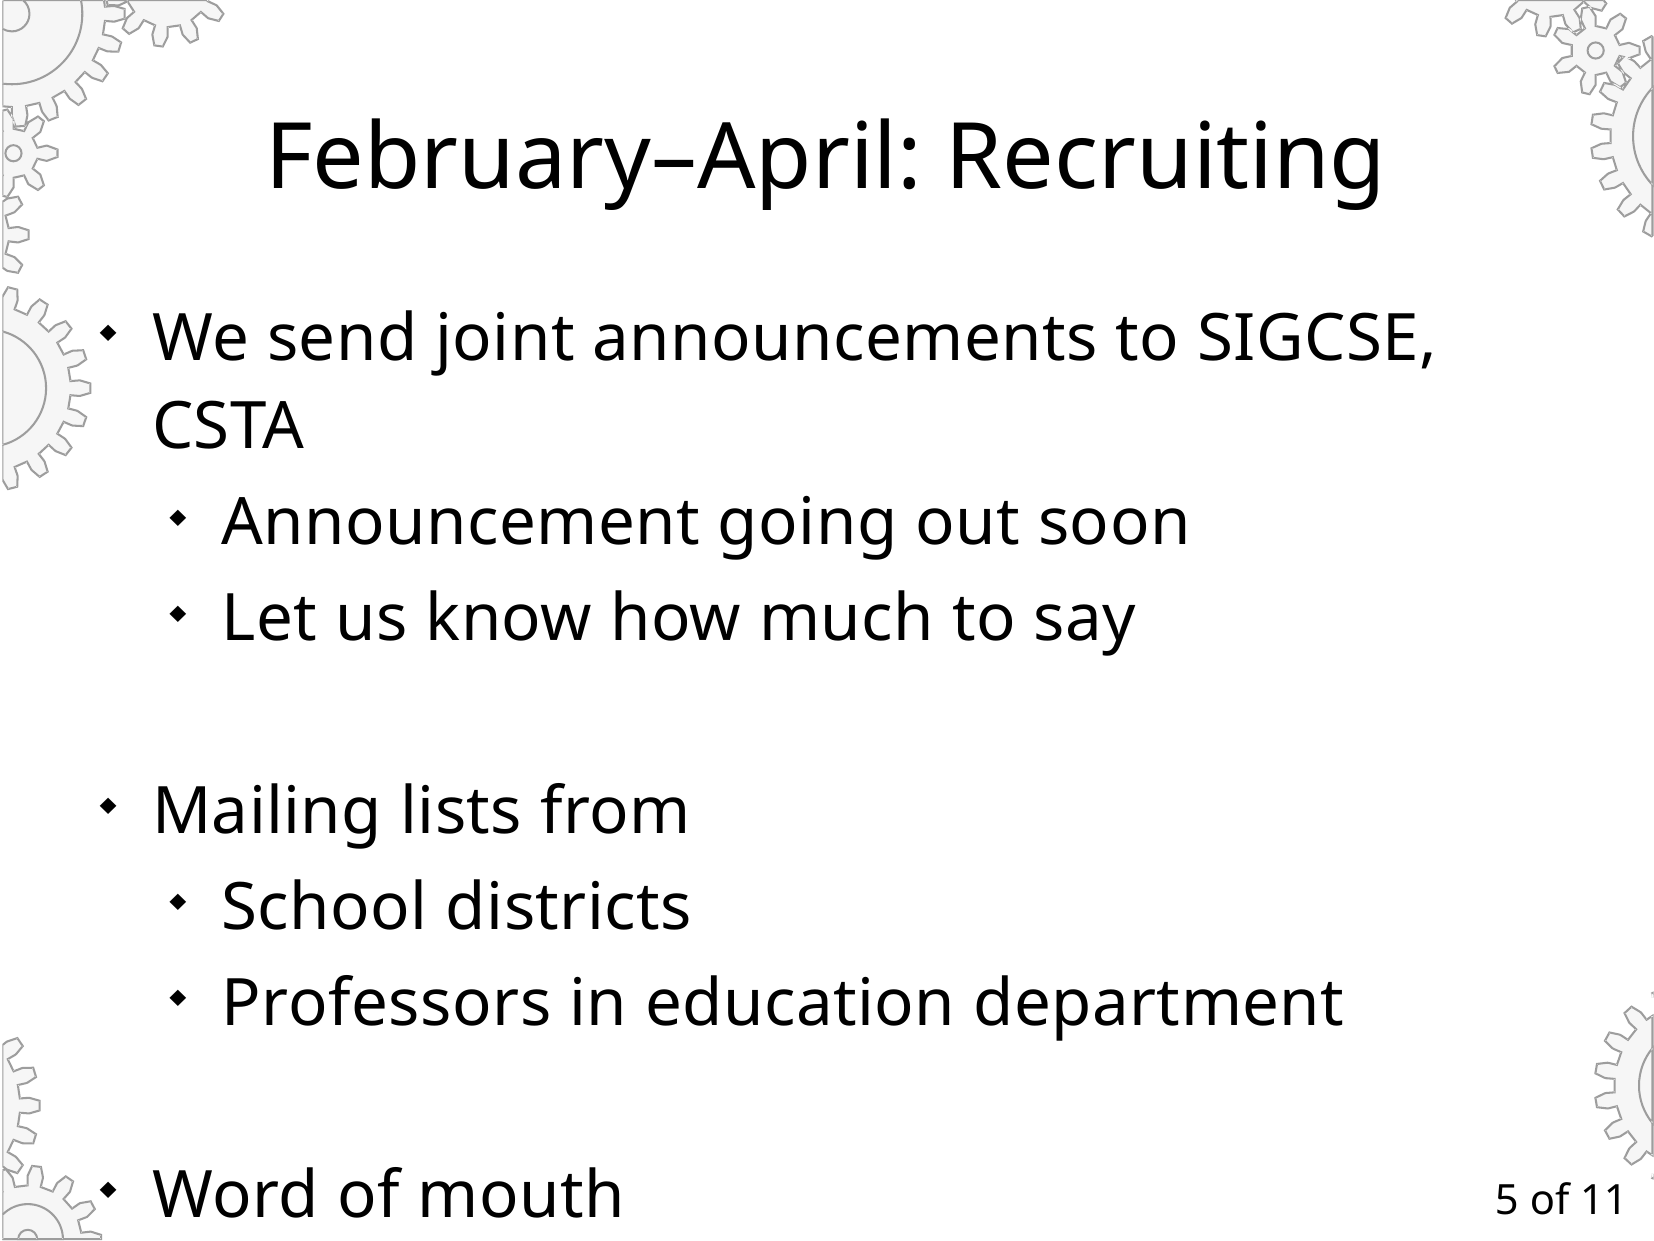

# February–April: Recruiting
We send joint announcements to SIGCSE, CSTA
Announcement going out soon
Let us know how much to say
Mailing lists from
School districts
Professors in education department
Word of mouth